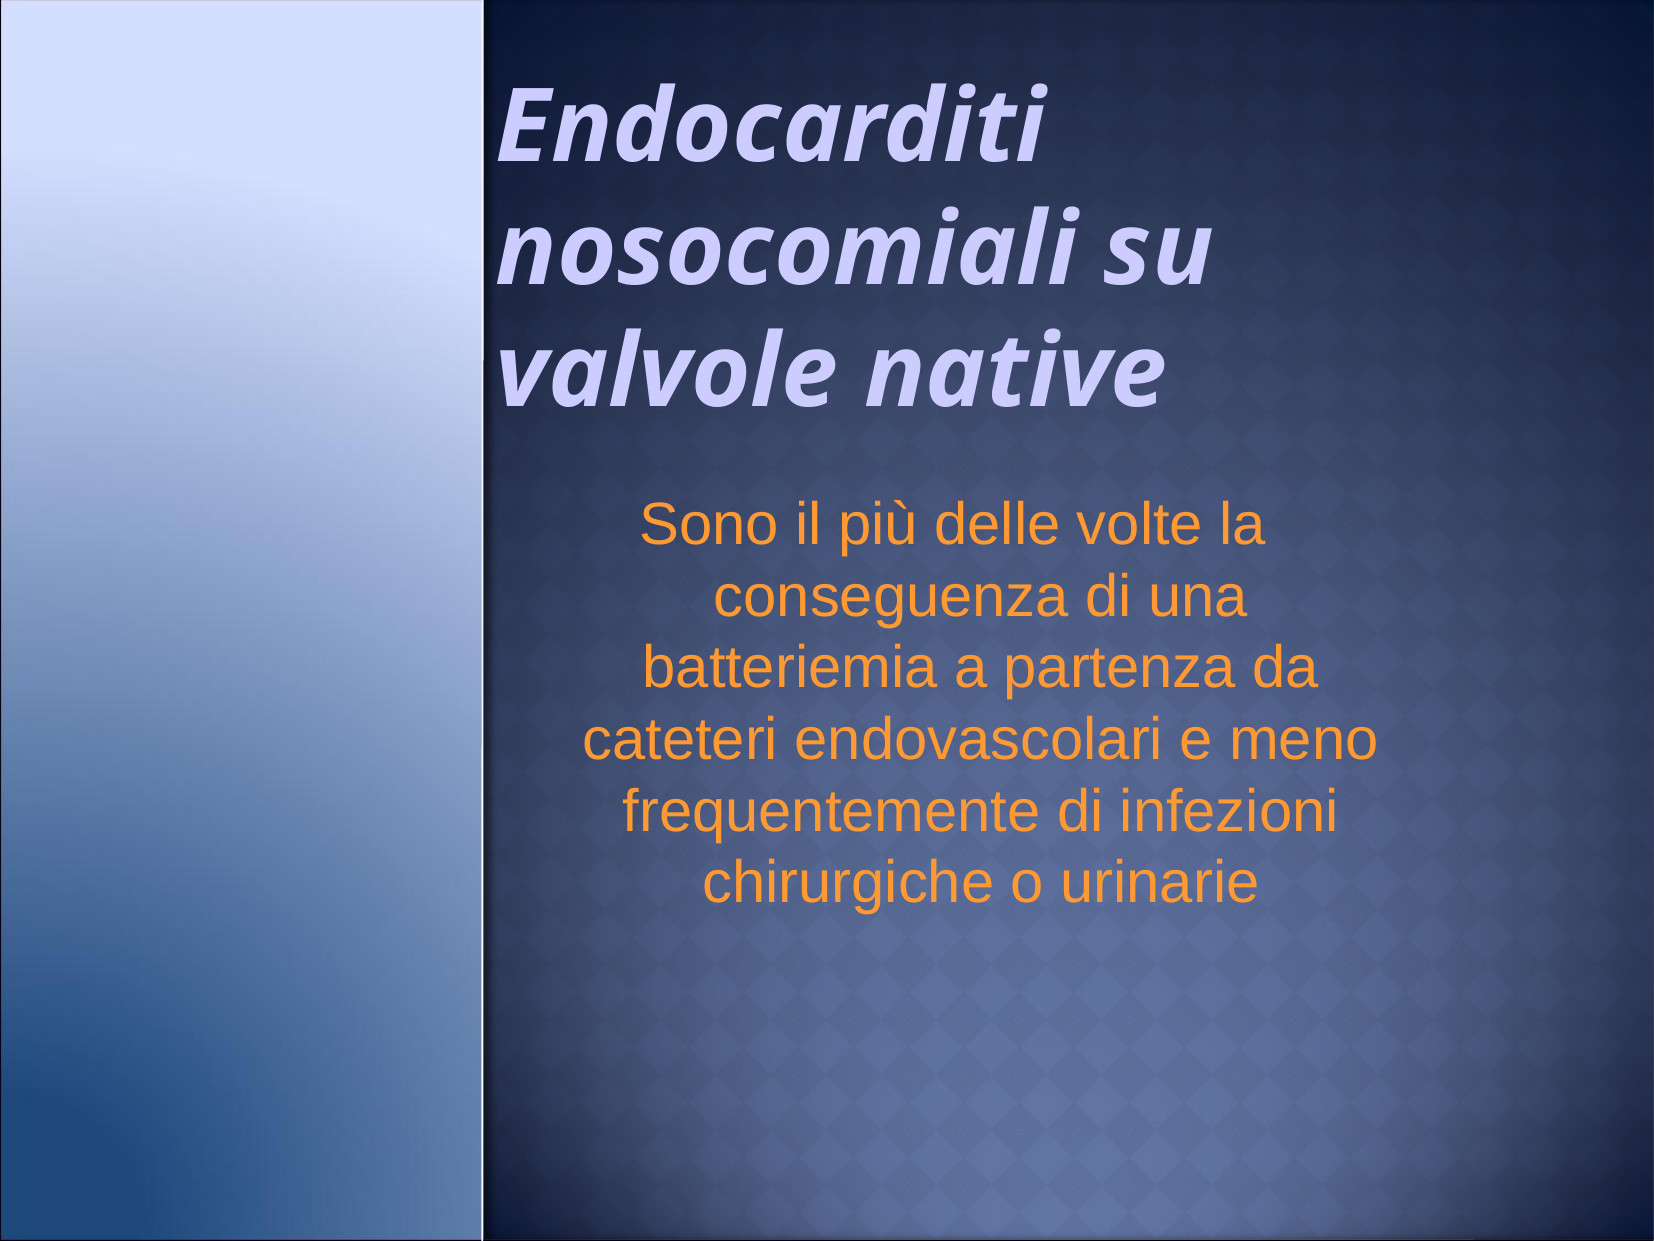

# Endocarditi nosocomiali su valvole native
Sono il più delle volte la conseguenza di una batteriemia a partenza da cateteri endovascolari e meno frequentemente di infezioni chirurgiche o urinarie